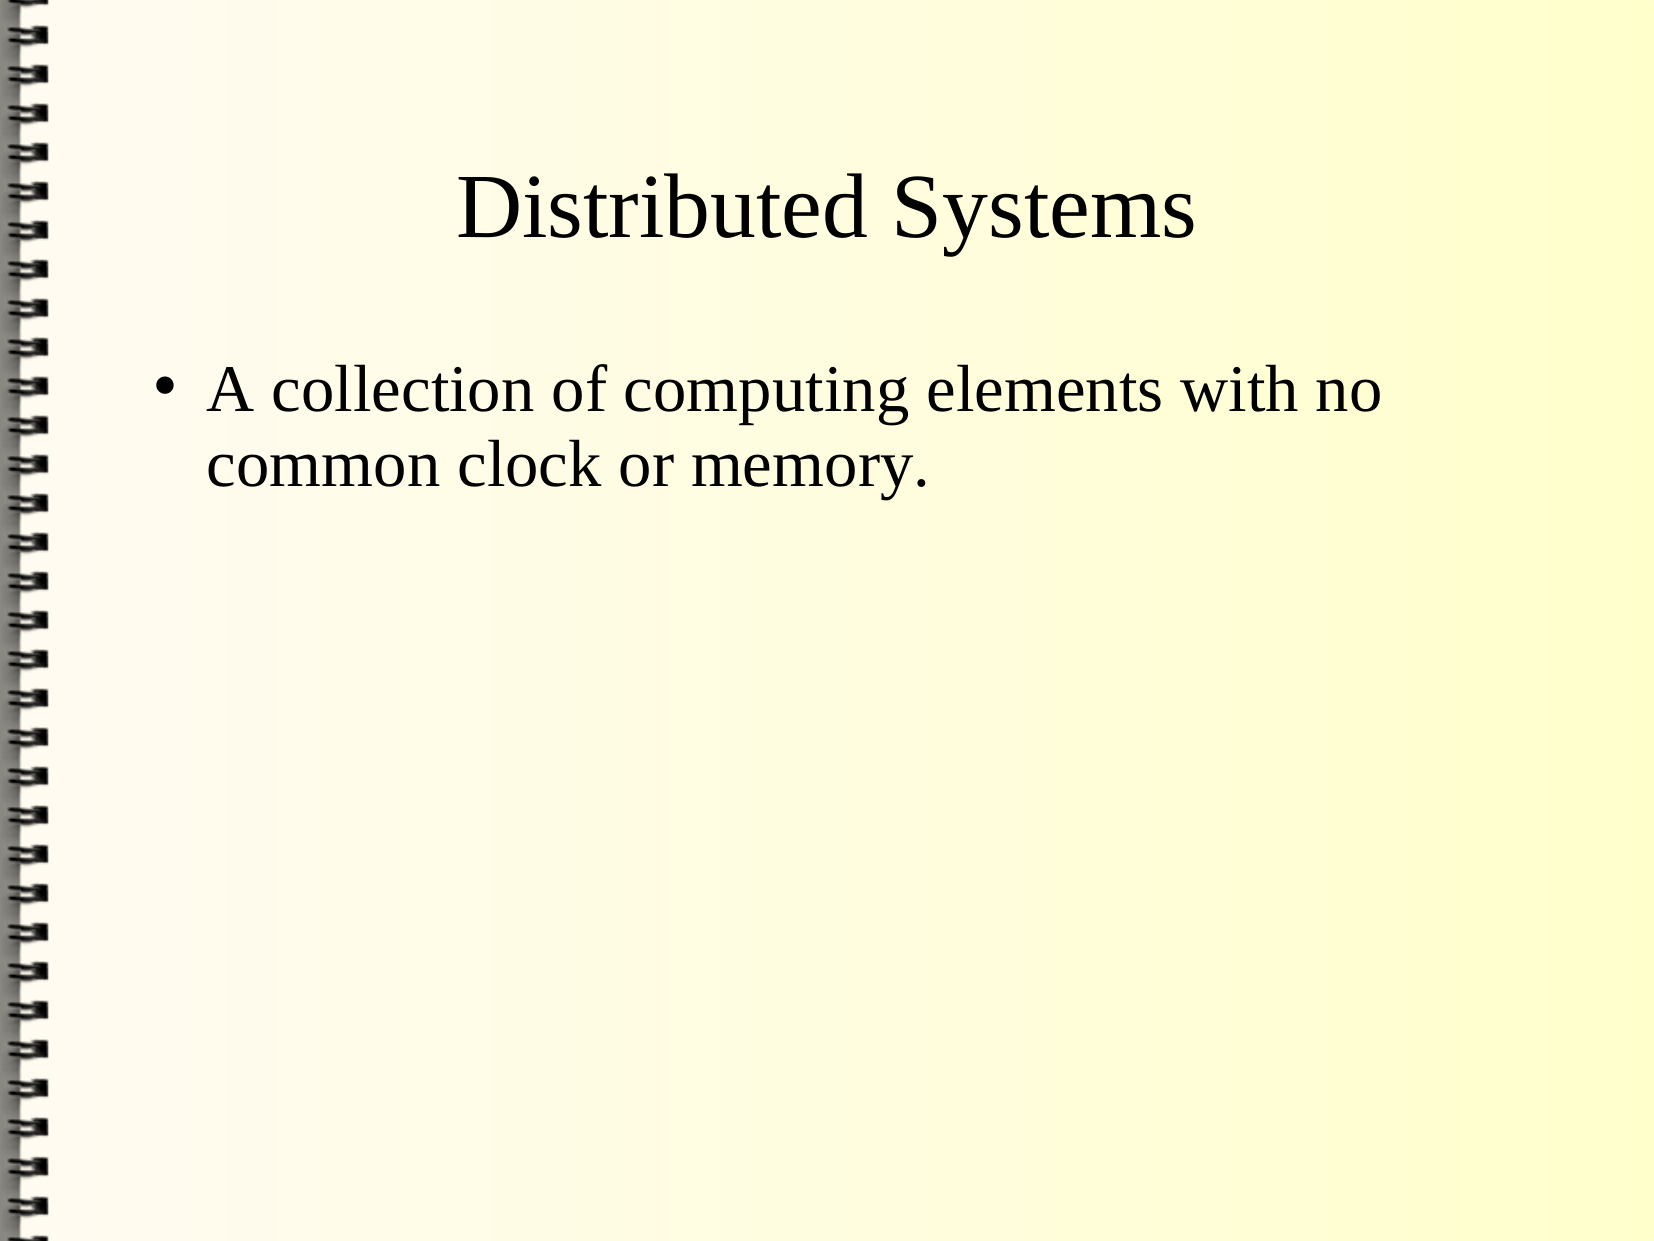

# Distributed Systems
A collection of computing elements with no common clock or memory.